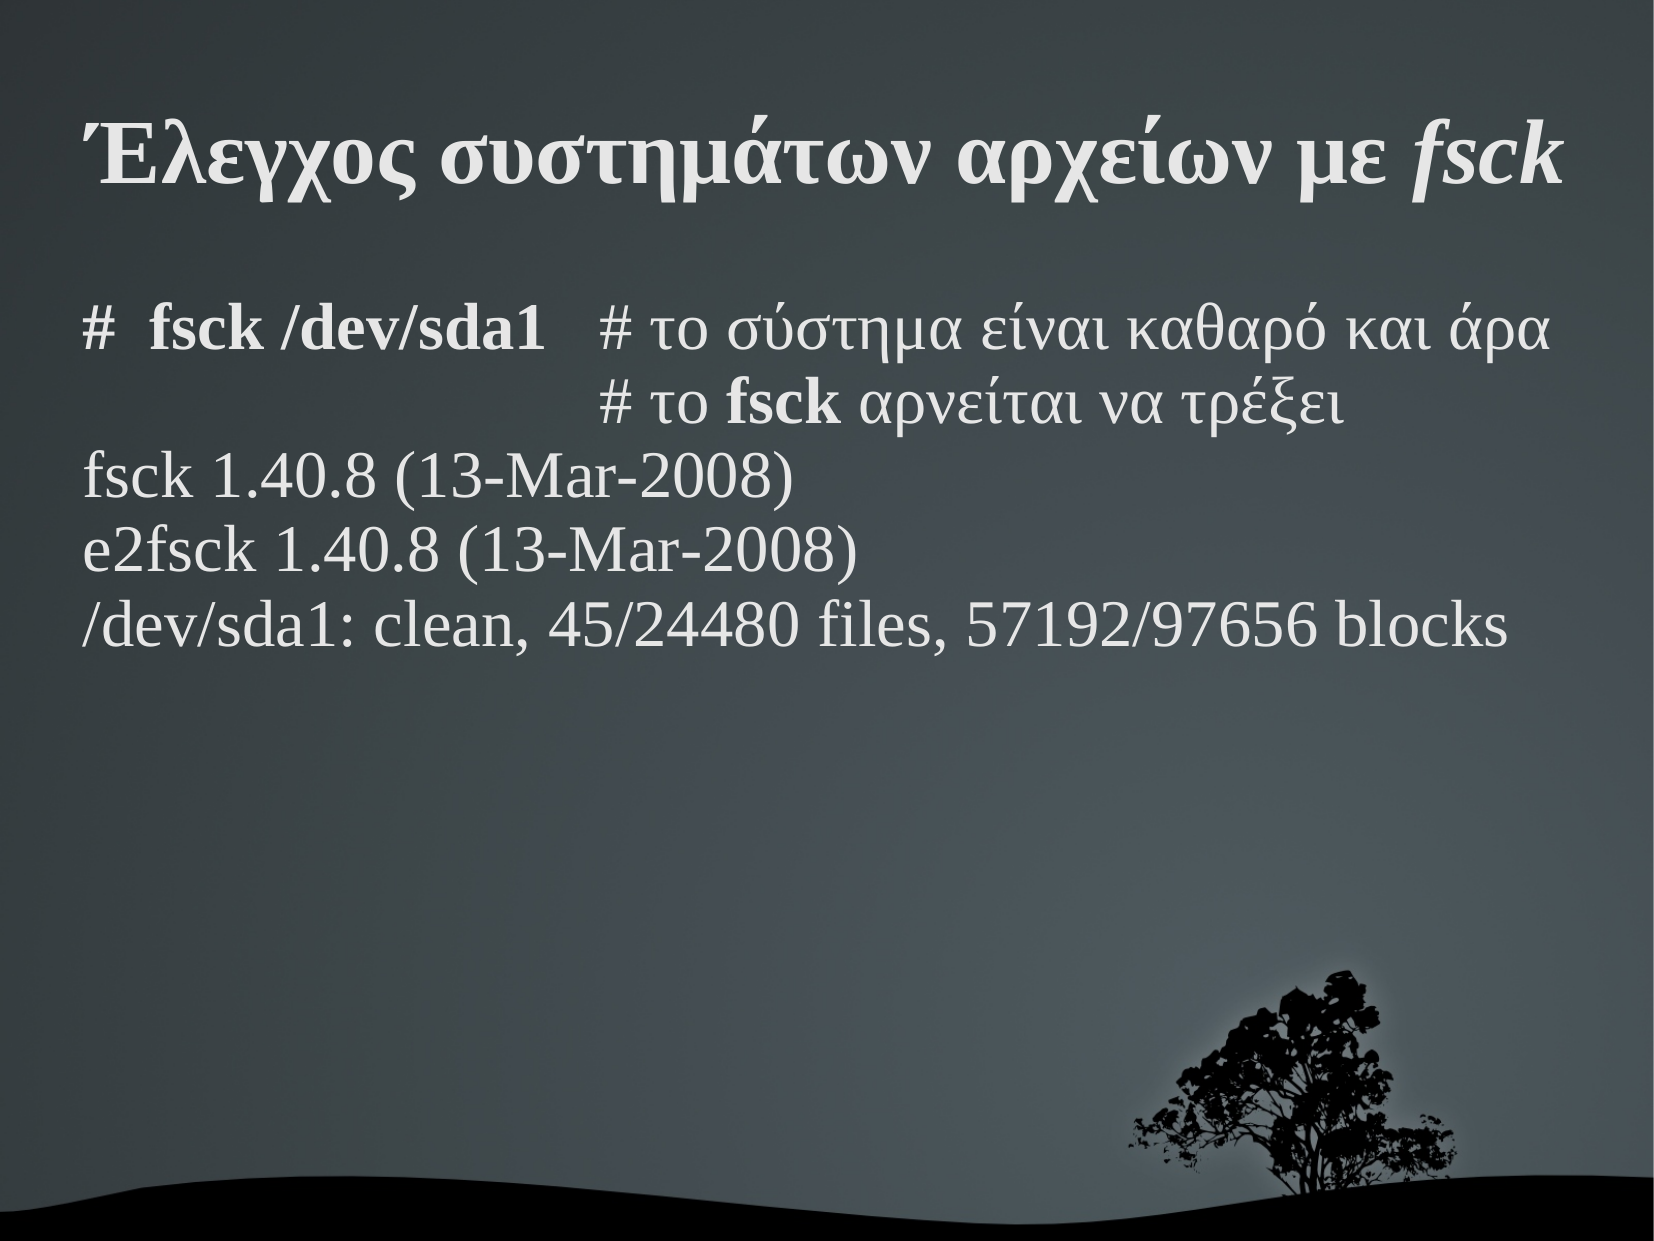

Έλεγχος συστημάτων αρχείων με fsck
# # fsck /dev/sda1 	# το σύστημα είναι καθαρό και άρα 							# το fsck αρνείται να τρέξει
fsck 1.40.8 (13-Mar-2008)
e2fsck 1.40.8 (13-Mar-2008)
/dev/sda1: clean, 45/24480 files, 57192/97656 blocks